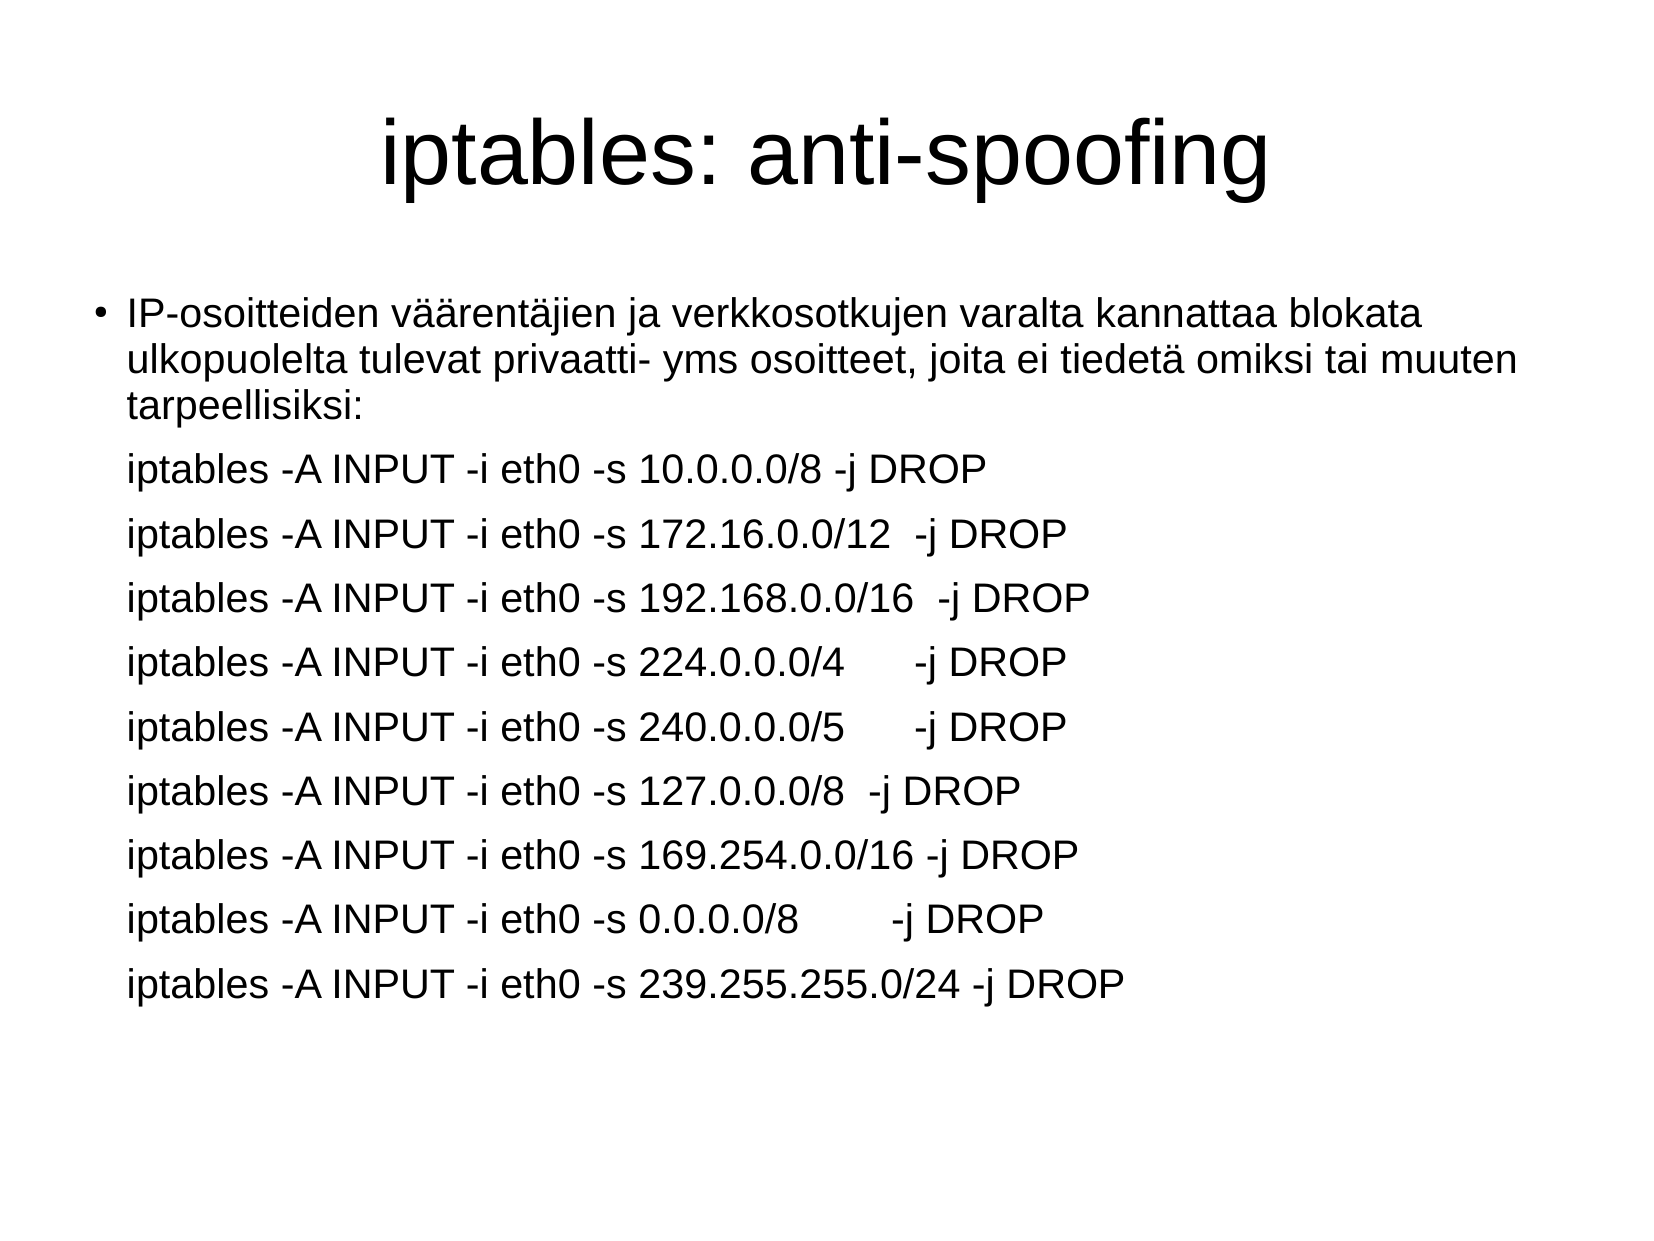

# iptables: anti-spoofing
IP-osoitteiden väärentäjien ja verkkosotkujen varalta kannattaa blokata ulkopuolelta tulevat privaatti- yms osoitteet, joita ei tiedetä omiksi tai muuten tarpeellisiksi:
iptables -A INPUT -i eth0 -s 10.0.0.0/8 -j DROP
iptables -A INPUT -i eth0 -s 172.16.0.0/12 -j DROP
iptables -A INPUT -i eth0 -s 192.168.0.0/16 -j DROP
iptables -A INPUT -i eth0 -s 224.0.0.0/4 -j DROP
iptables -A INPUT -i eth0 -s 240.0.0.0/5 -j DROP
iptables -A INPUT -i eth0 -s 127.0.0.0/8 -j DROP
iptables -A INPUT -i eth0 -s 169.254.0.0/16 -j DROP
iptables -A INPUT -i eth0 -s 0.0.0.0/8 -j DROP
iptables -A INPUT -i eth0 -s 239.255.255.0/24 -j DROP